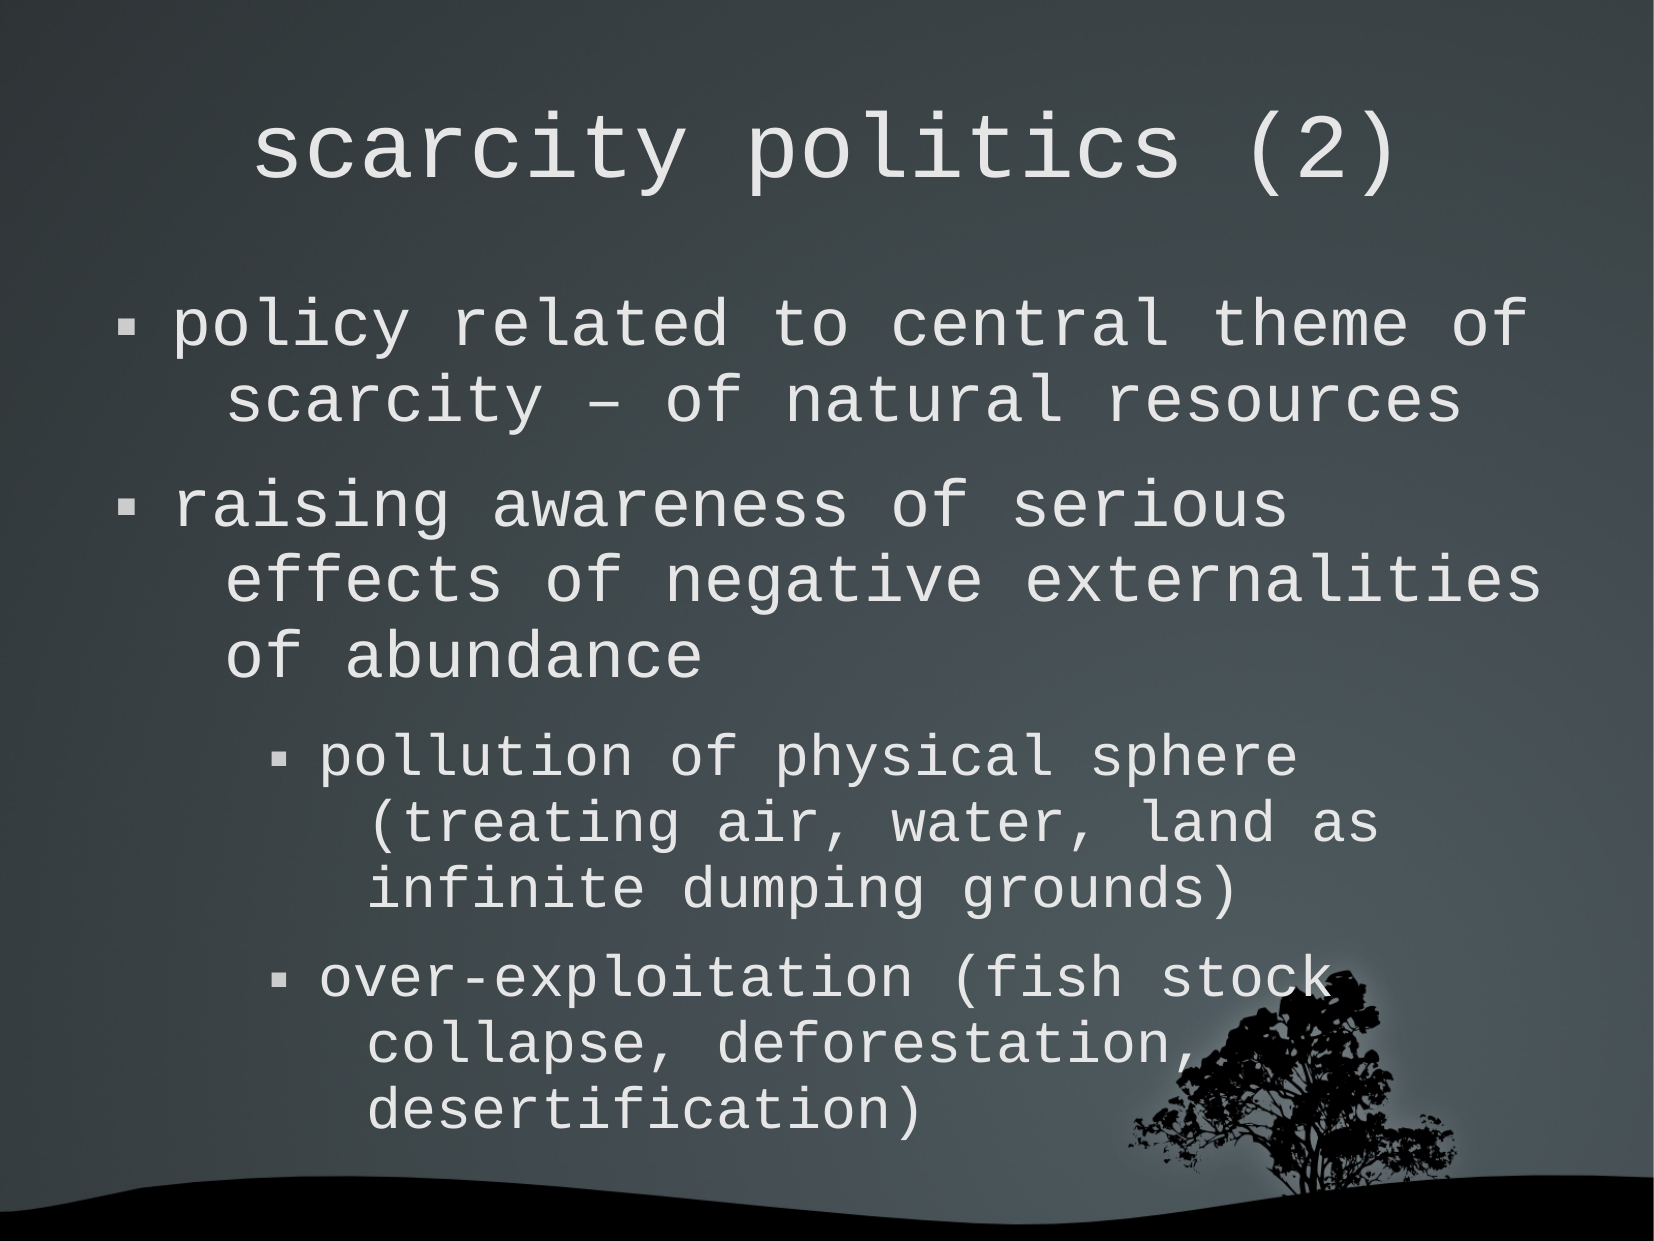

# scarcity politics (2)
policy related to central theme of scarcity – of natural resources
raising awareness of serious effects of negative externalities of abundance
pollution of physical sphere (treating air, water, land as infinite dumping grounds)
over-exploitation (fish stock collapse, deforestation, desertification)